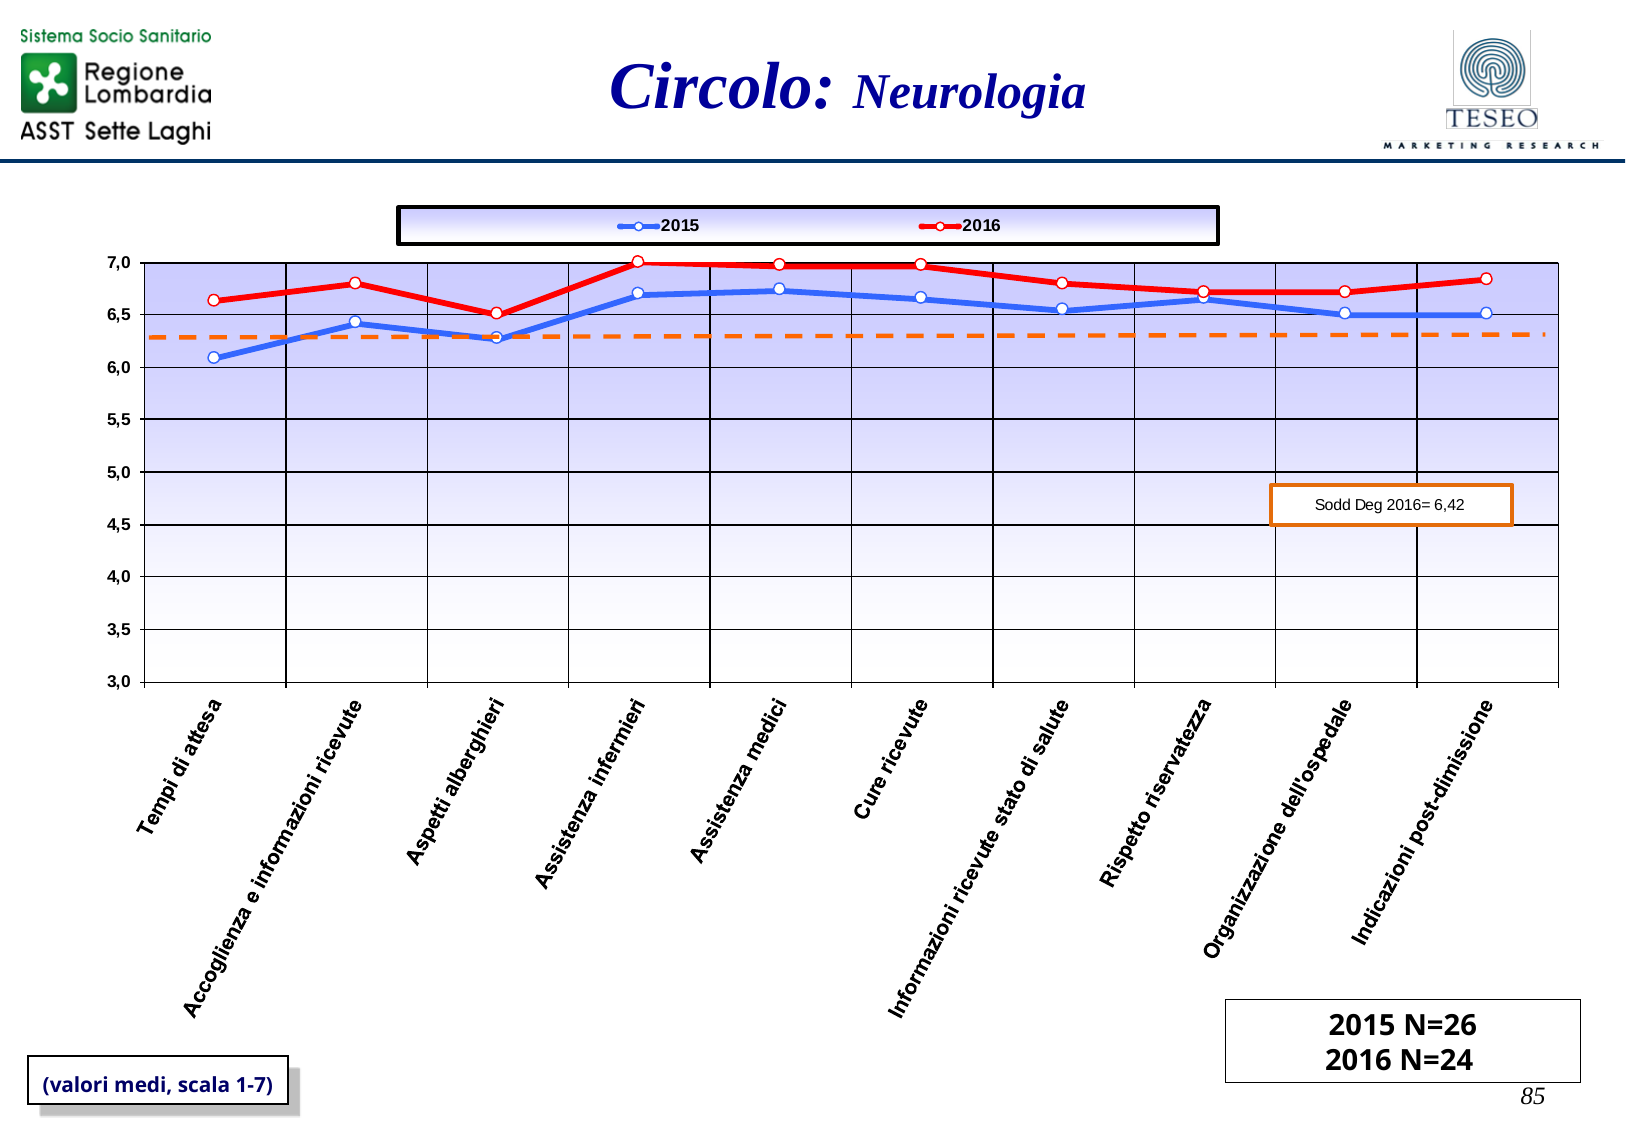

Circolo: Neurologia
2015 N=26
2016 N=24
(valori medi, scala 1-7)